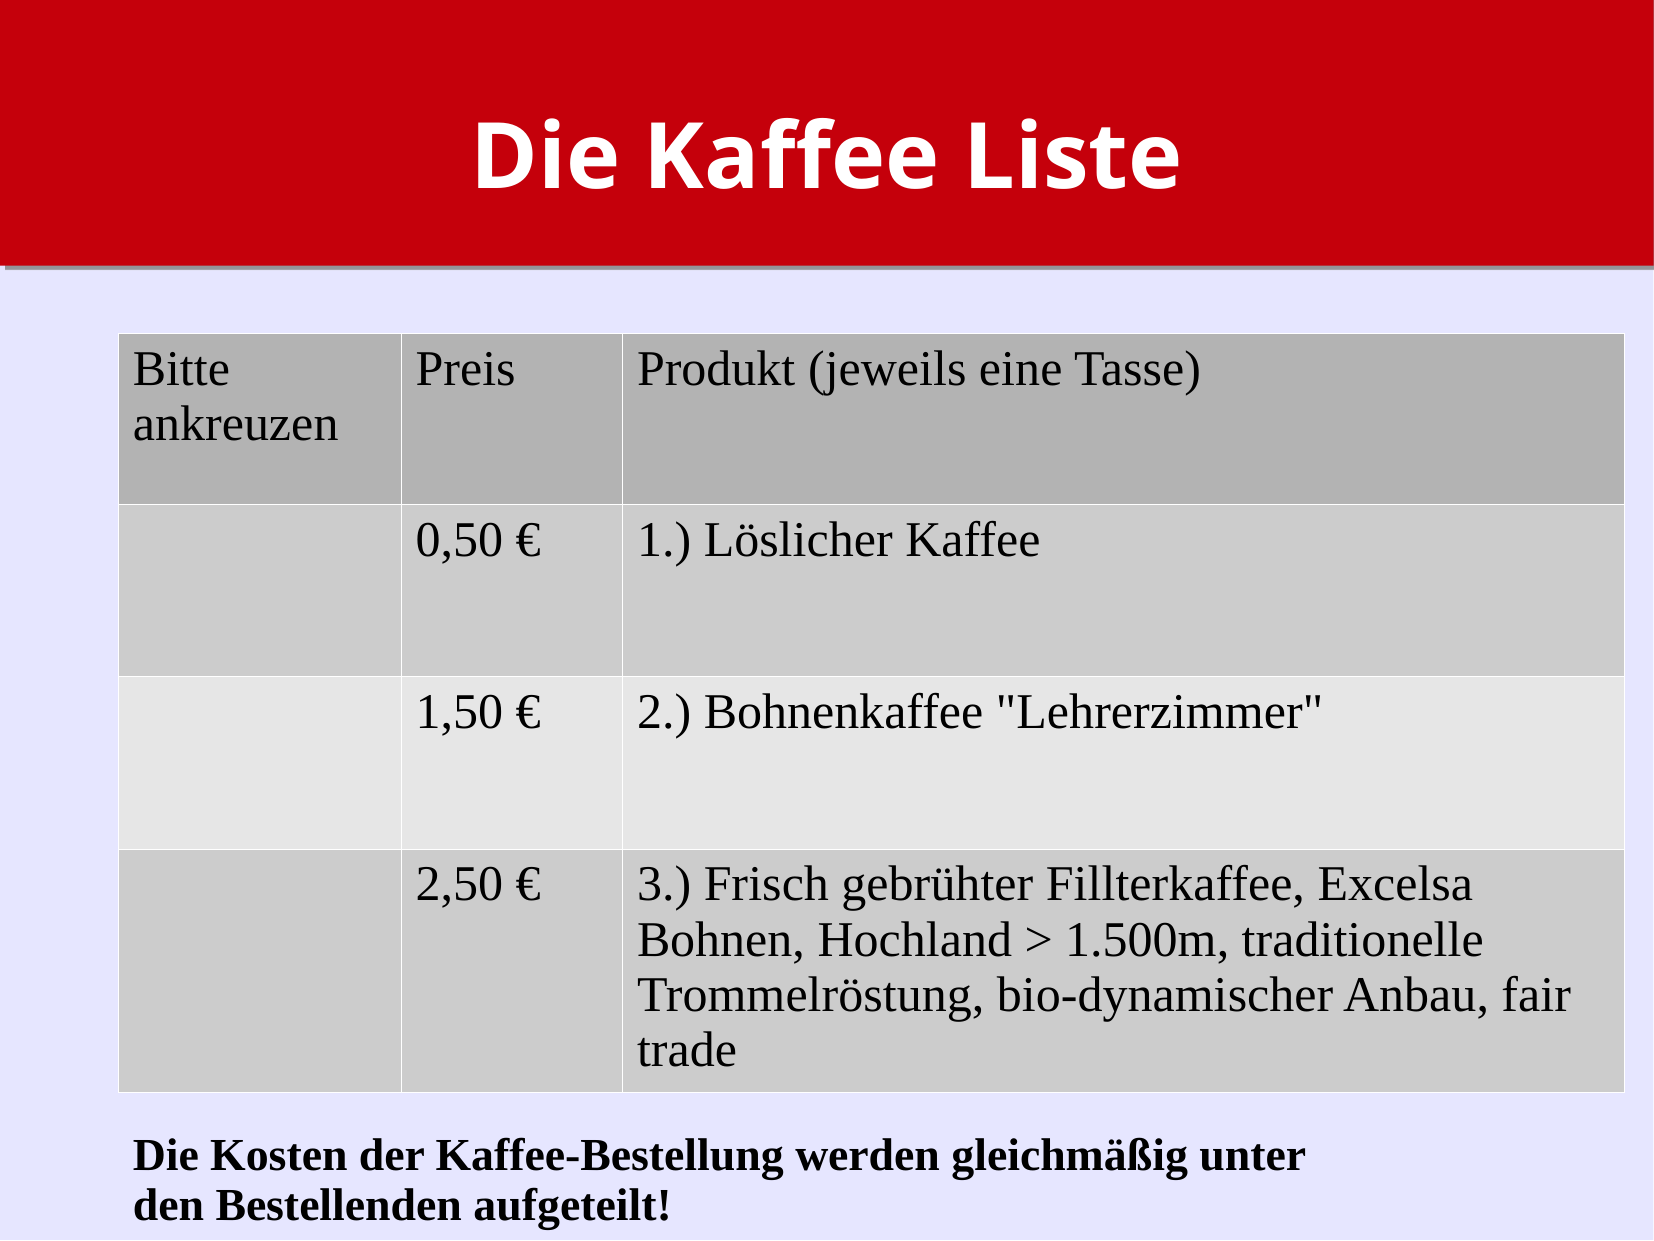

# Die Kaffee Liste
| Bitte ankreuzen | Preis | Produkt (jeweils eine Tasse) |
| --- | --- | --- |
| | 0,50 € | 1.) Löslicher Kaffee |
| | 1,50 € | 2.) Bohnenkaffee "Lehrerzimmer" |
| | 2,50 € | 3.) Frisch gebrühter Fillterkaffee, Excelsa Bohnen, Hochland > 1.500m, traditionelle Trommelröstung, bio-dynamischer Anbau, fair trade |
Die Kosten der Kaffee-Bestellung werden gleichmäßig unter
den Bestellenden aufgeteilt!